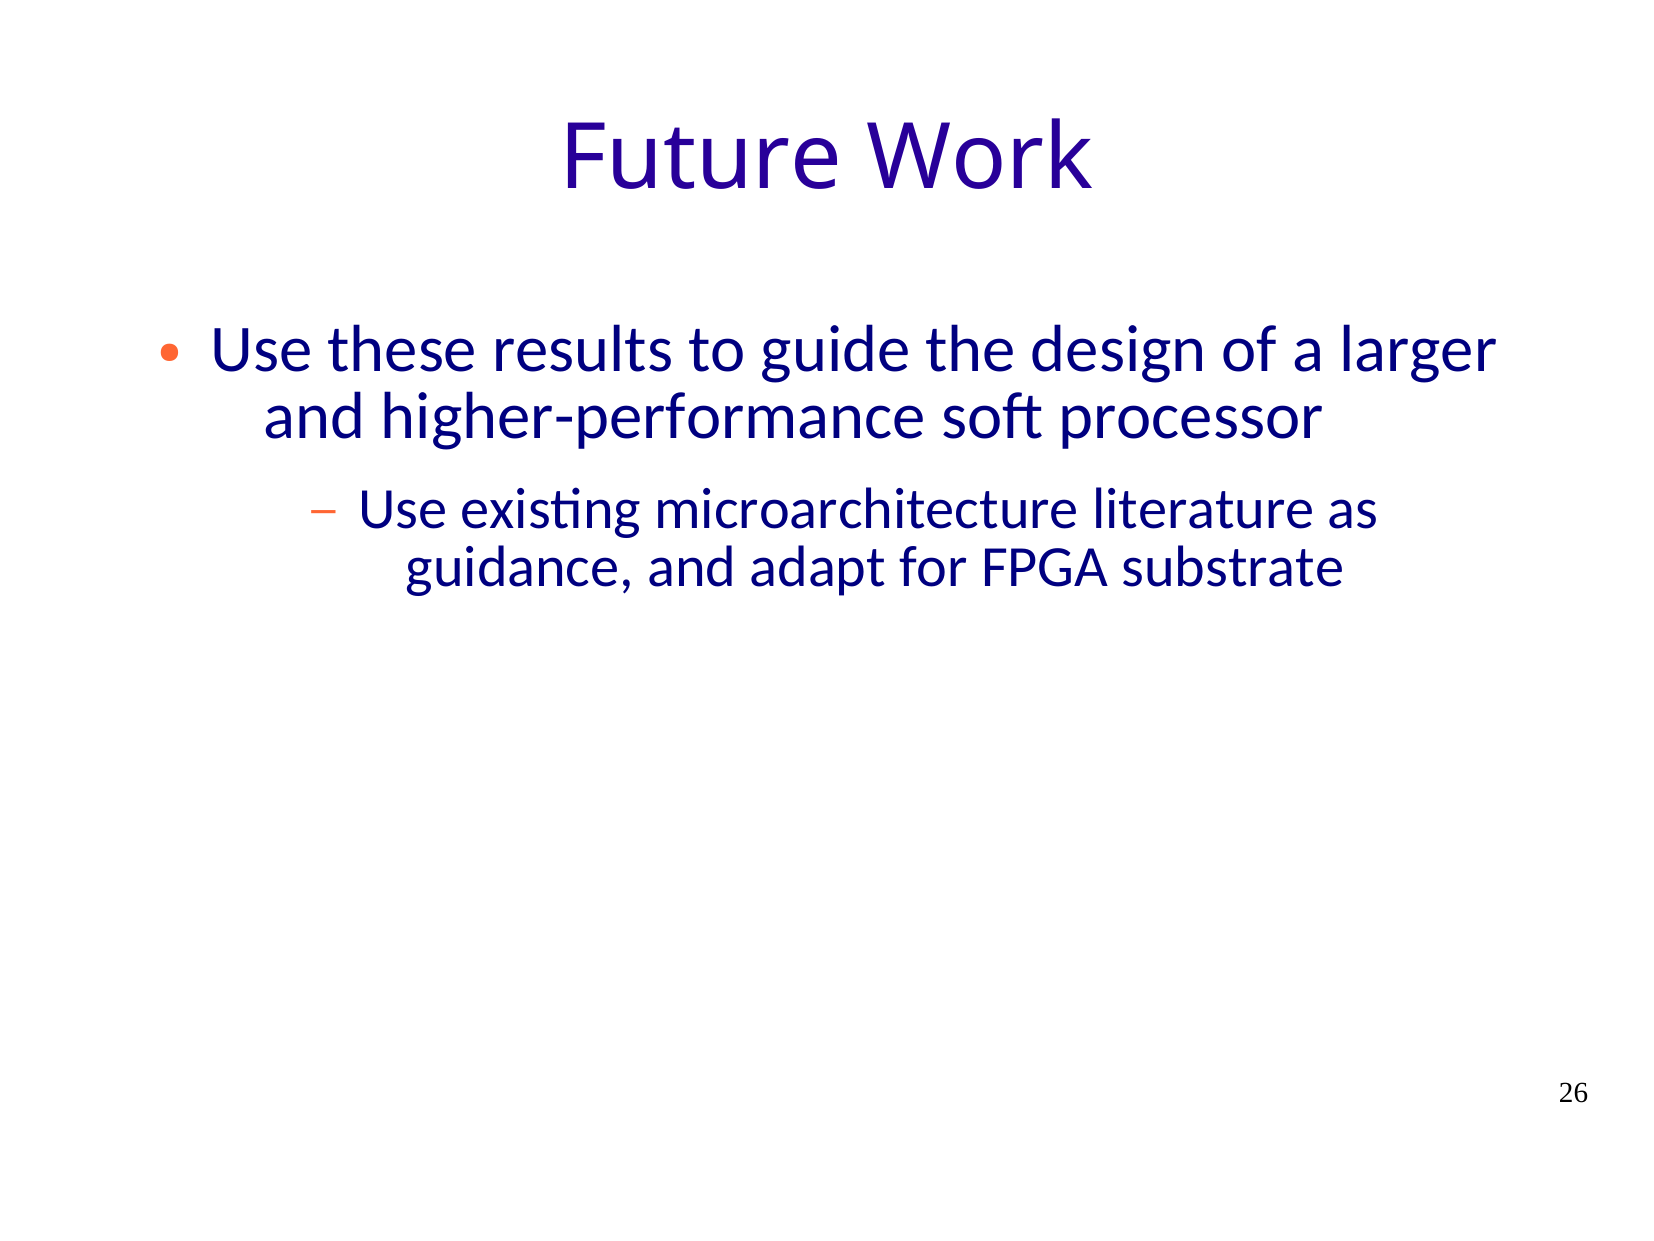

# Future Work
Use these results to guide the design of a larger and higher-performance soft processor
Use existing microarchitecture literature as guidance, and adapt for FPGA substrate
26